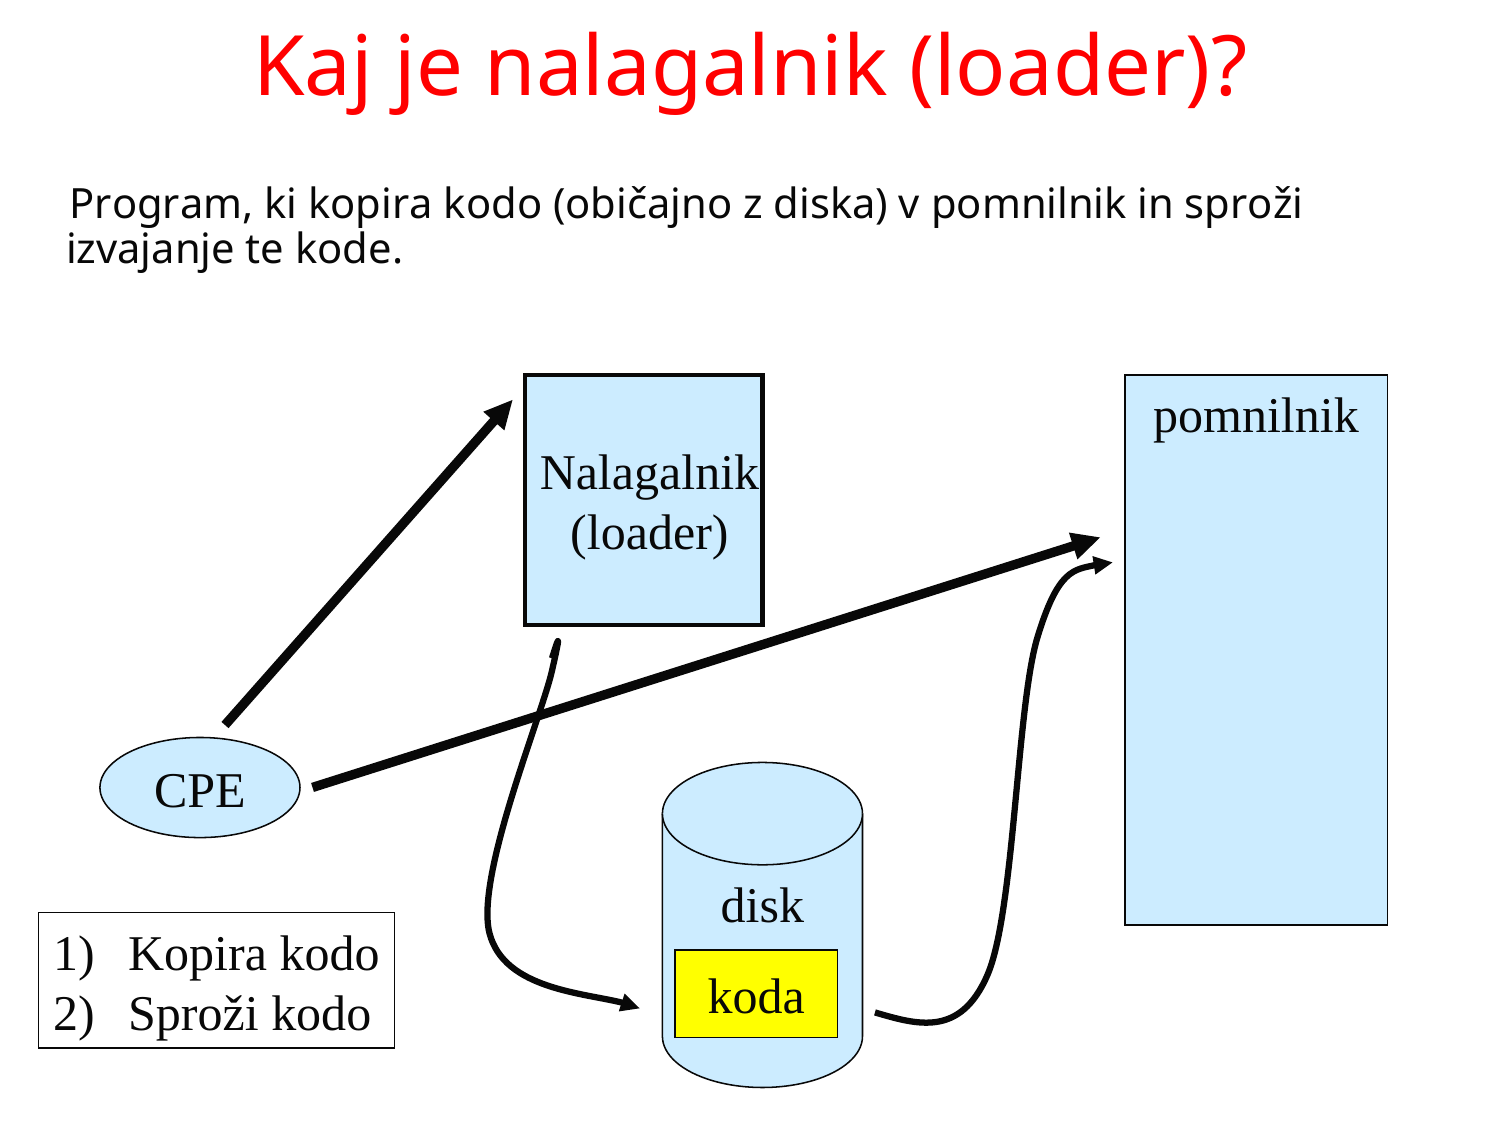

# Kaj je nalagalnik (loader)?
Program, ki kopira kodo (običajno z diska) v pomnilnik in sproži izvajanje te kode.
Nalagalnik
(loader)
pomnilnik
CPE
disk
Kopira kodo
Sproži kodo
koda
koda